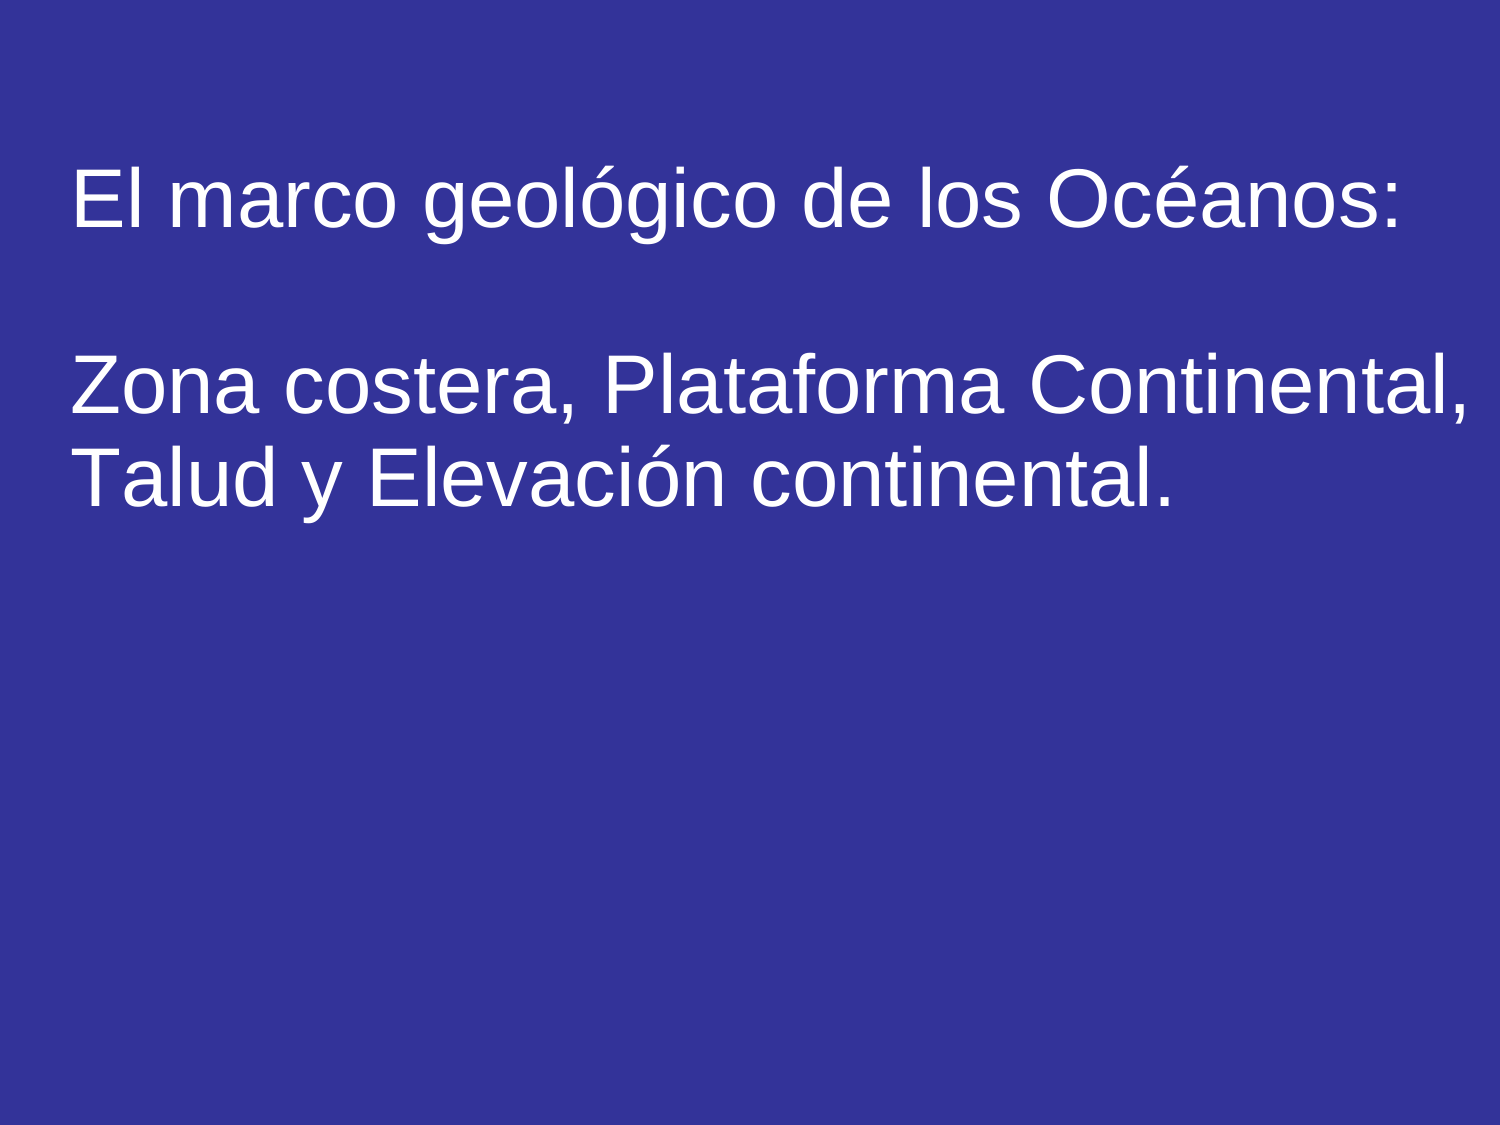

El marco geológico de los Océanos:
Zona costera, Plataforma Continental, Talud y Elevación continental.